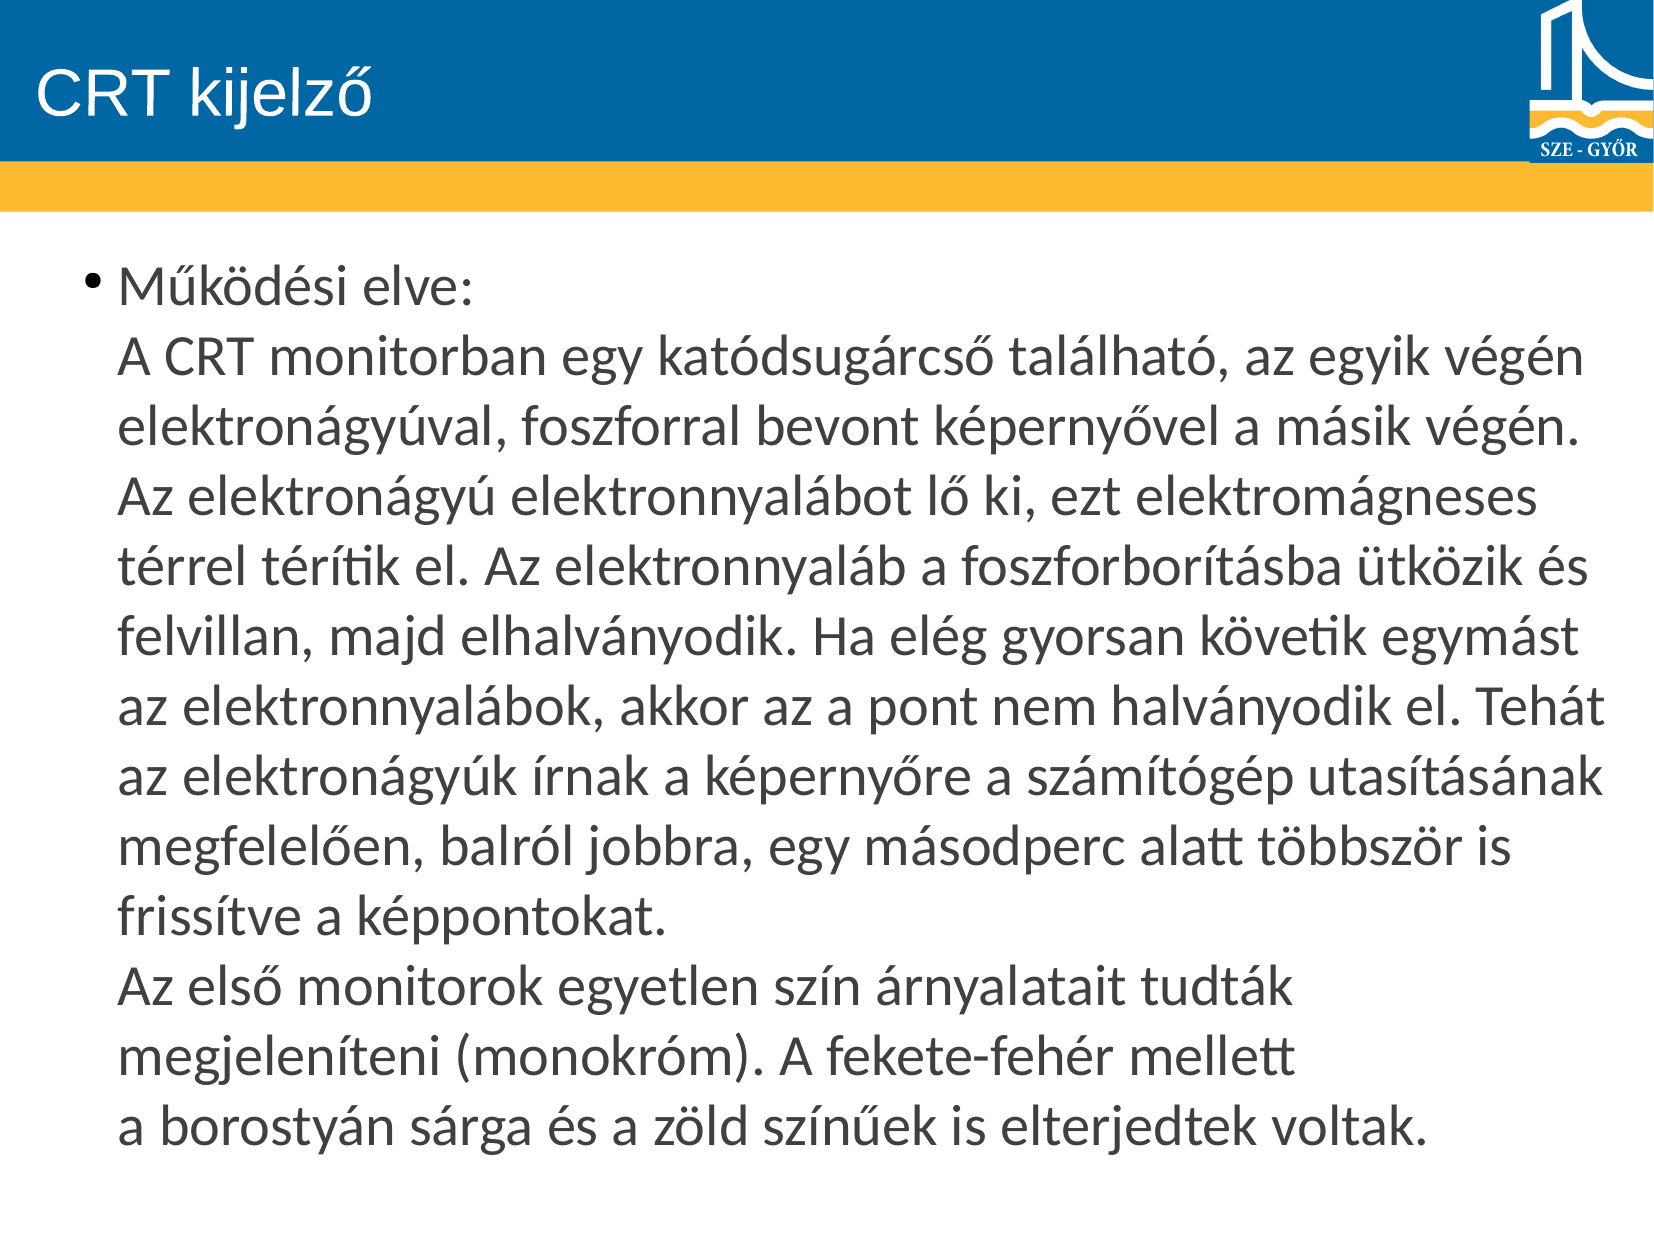

CRT kijelző
Működési elve:
A CRT monitorban egy katódsugárcső található, az egyik végén elektronágyúval, foszforral bevont képernyővel a másik végén. Az elektronágyú elektronnyalábot lő ki, ezt elektromágneses térrel térítik el. Az elektronnyaláb a foszforborításba ütközik és felvillan, majd elhalványodik. Ha elég gyorsan követik egymást az elektronnyalábok, akkor az a pont nem halványodik el. Tehát az elektronágyúk írnak a képernyőre a számítógép utasításának megfelelően, balról jobbra, egy másodperc alatt többször is frissítve a képpontokat.
Az első monitorok egyetlen szín árnyalatait tudták megjeleníteni (monokróm). A fekete-fehér mellett
a borostyán sárga és a zöld színűek is elterjedtek voltak.